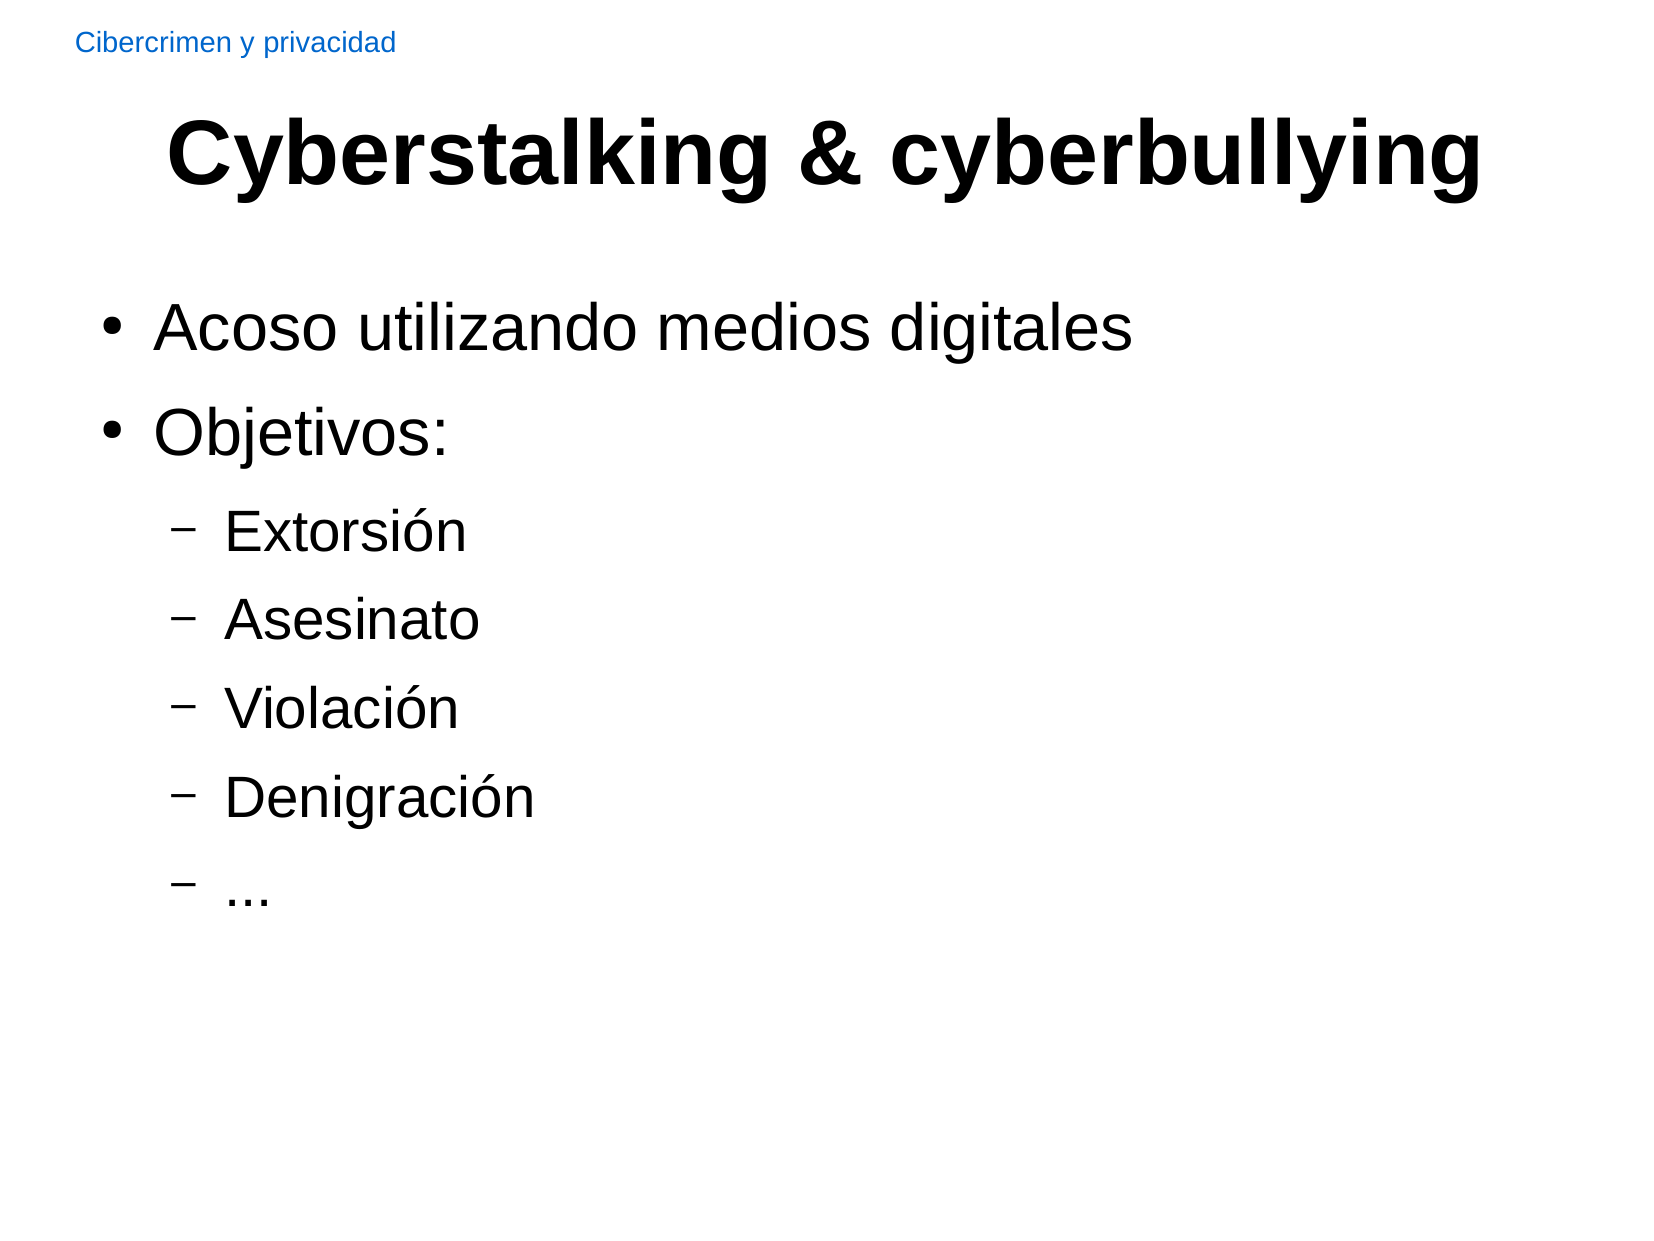

Cibercrimen y privacidad
# Cyberstalking & cyberbullying
Acoso utilizando medios digitales
Objetivos:
Extorsión
Asesinato
Violación
Denigración
...